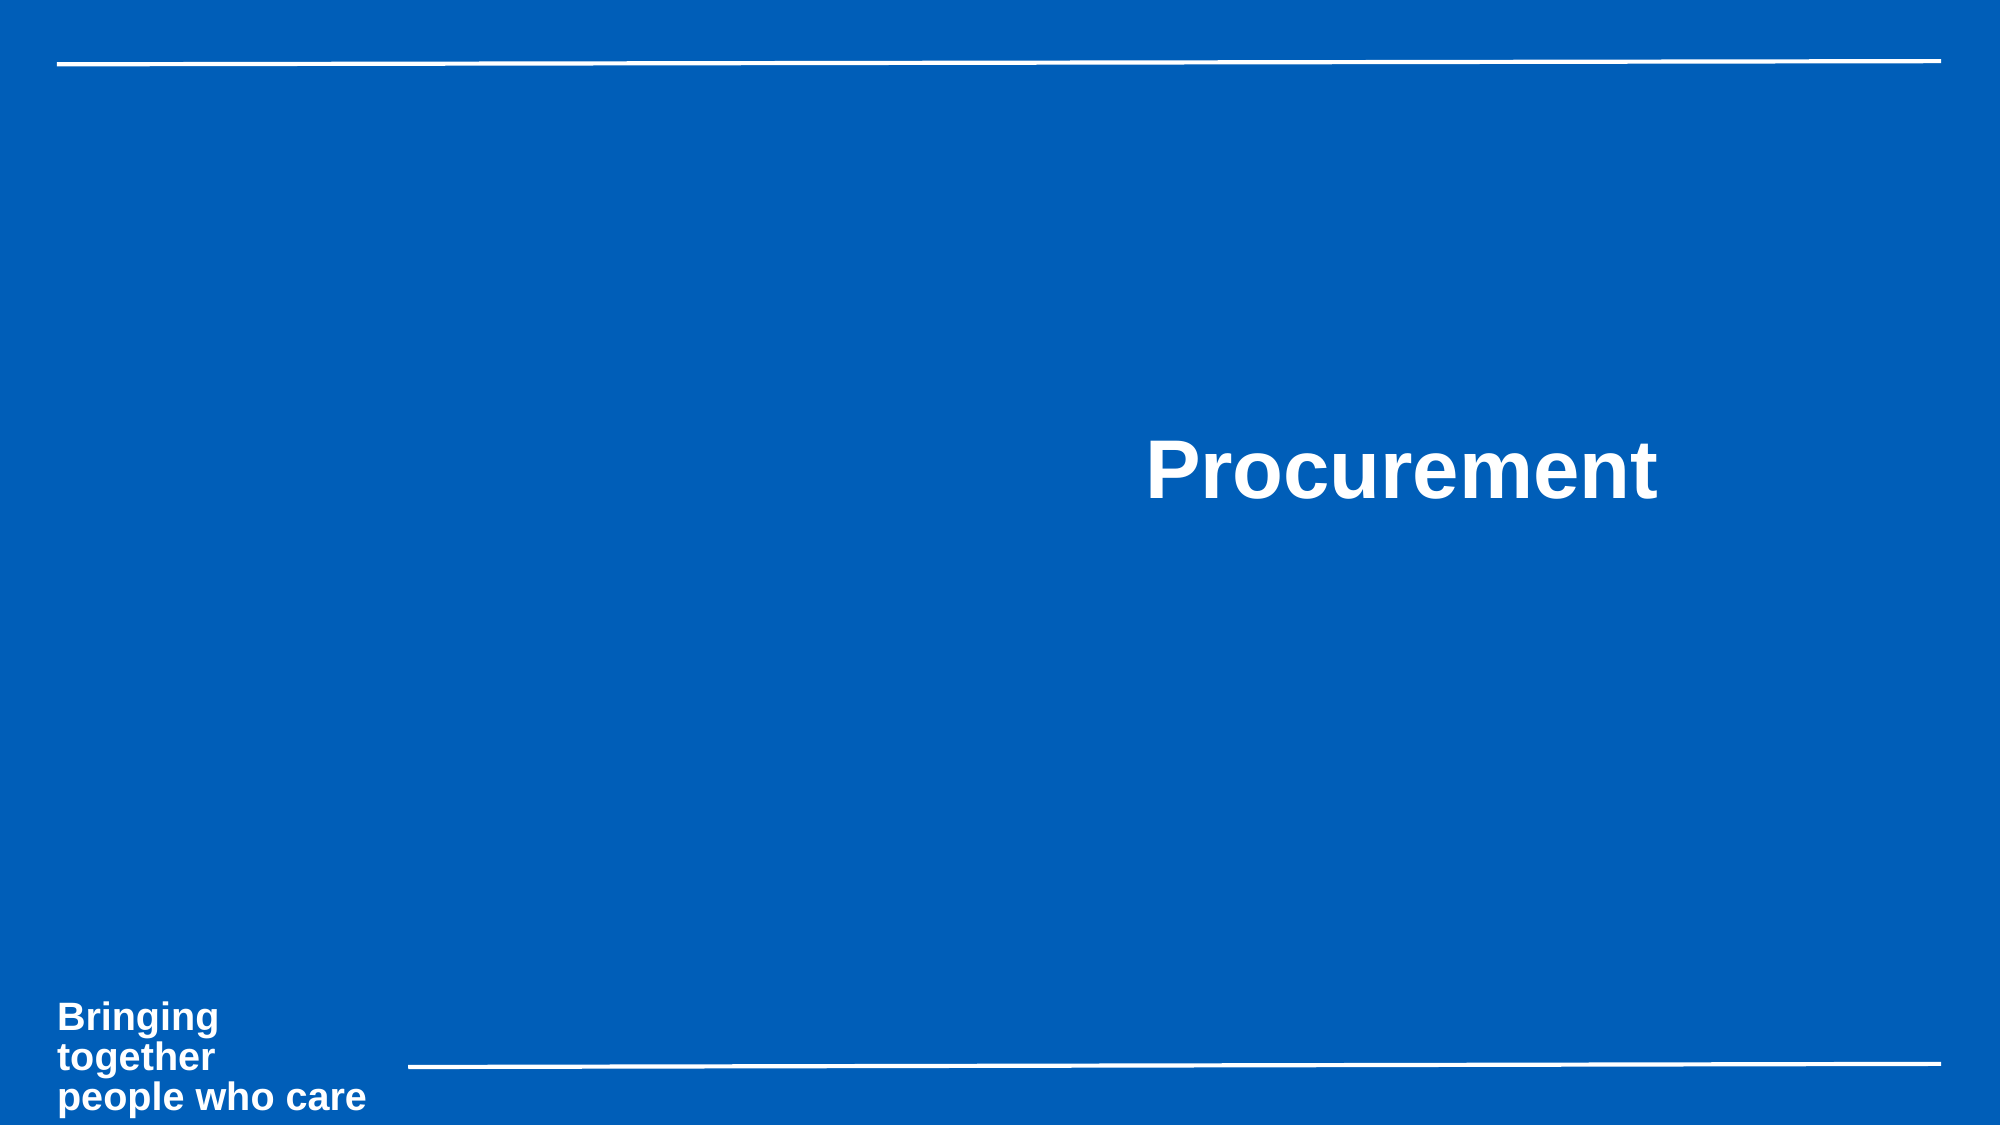

# Procurement
Bringing together
people who care